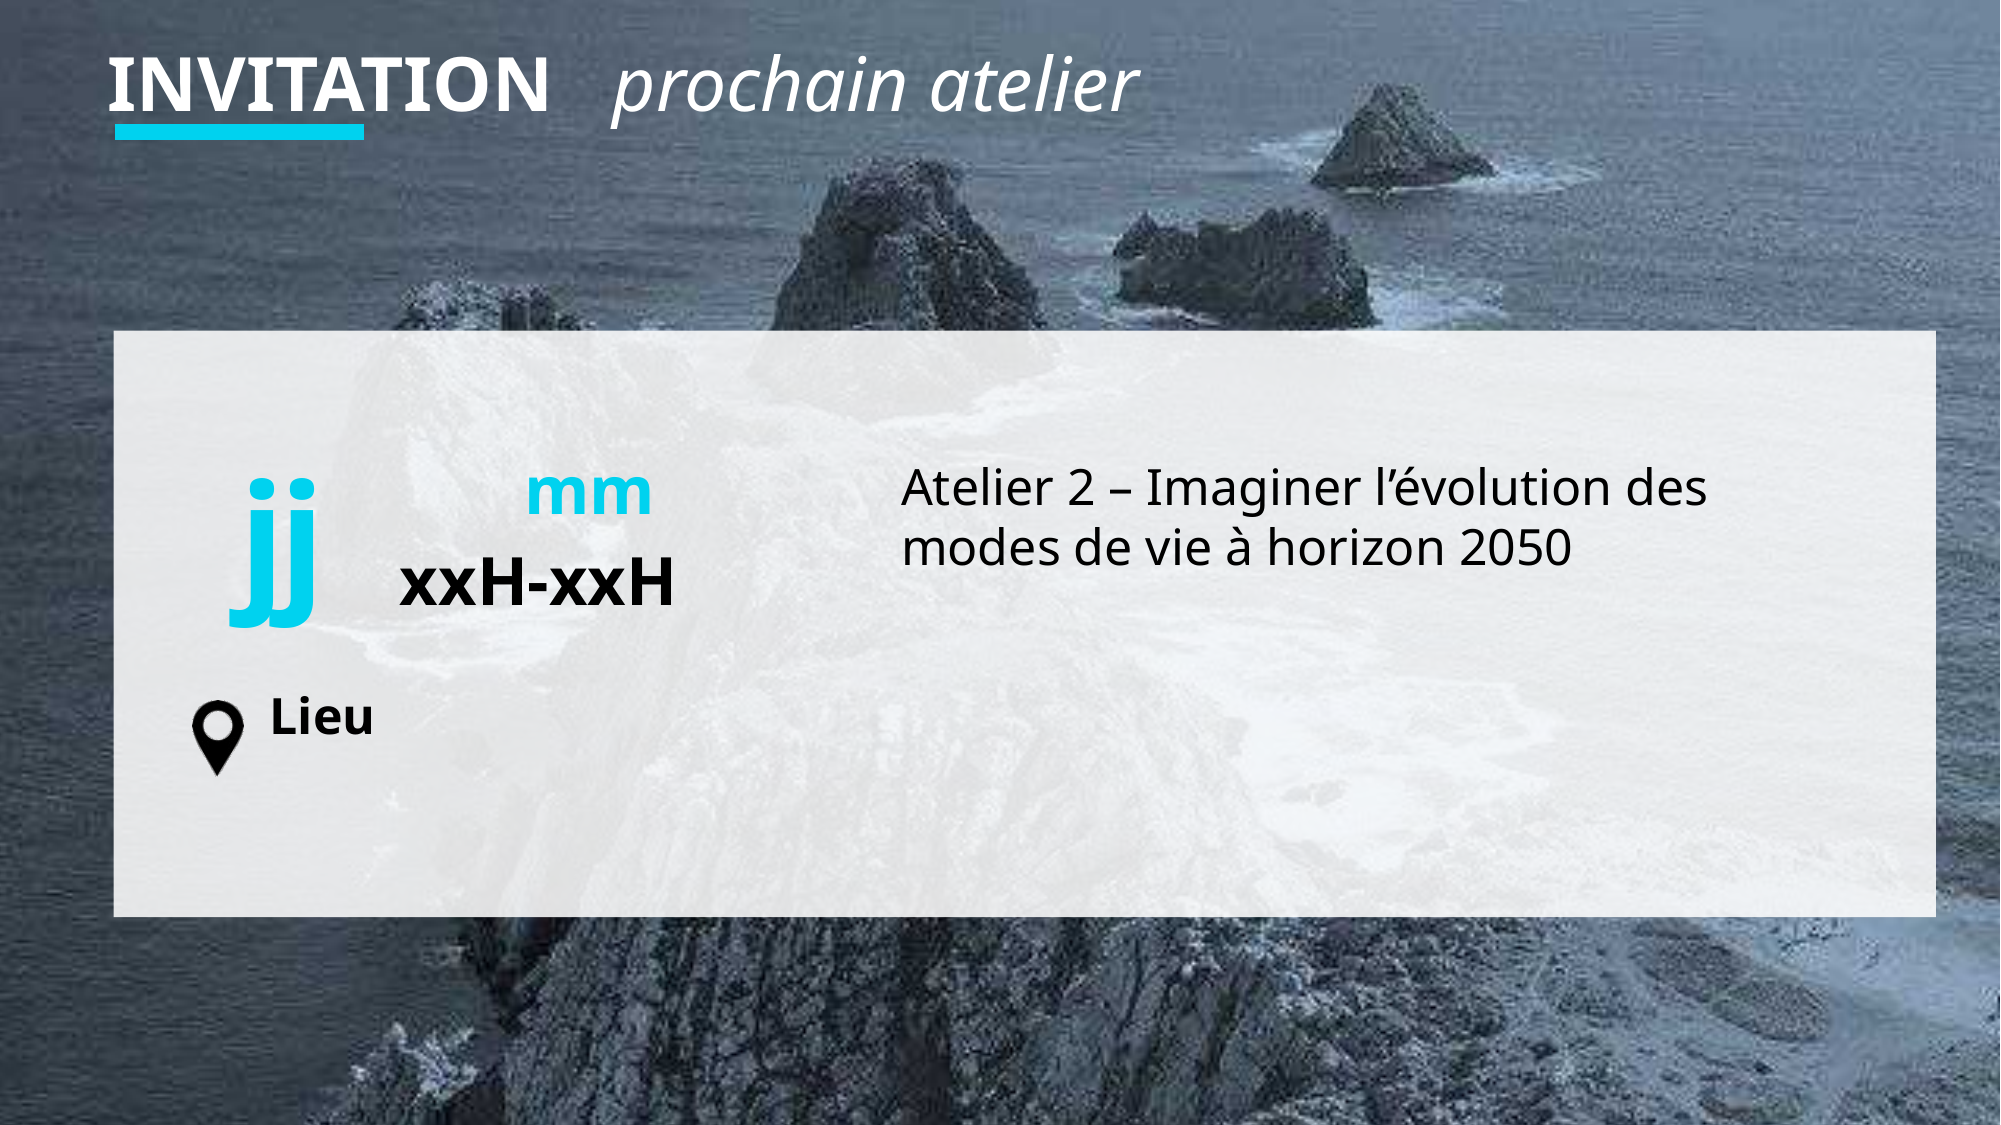

INVITATION prochain atelier
jj
mm
Atelier 2 – Imaginer l’évolution des modes de vie à horizon 2050
xxH-xxH
Lieu
Direction Régionale de l’Environnement, de l’Aménagement et du Logement Bretagne
PROCHAINES ÉTAPES